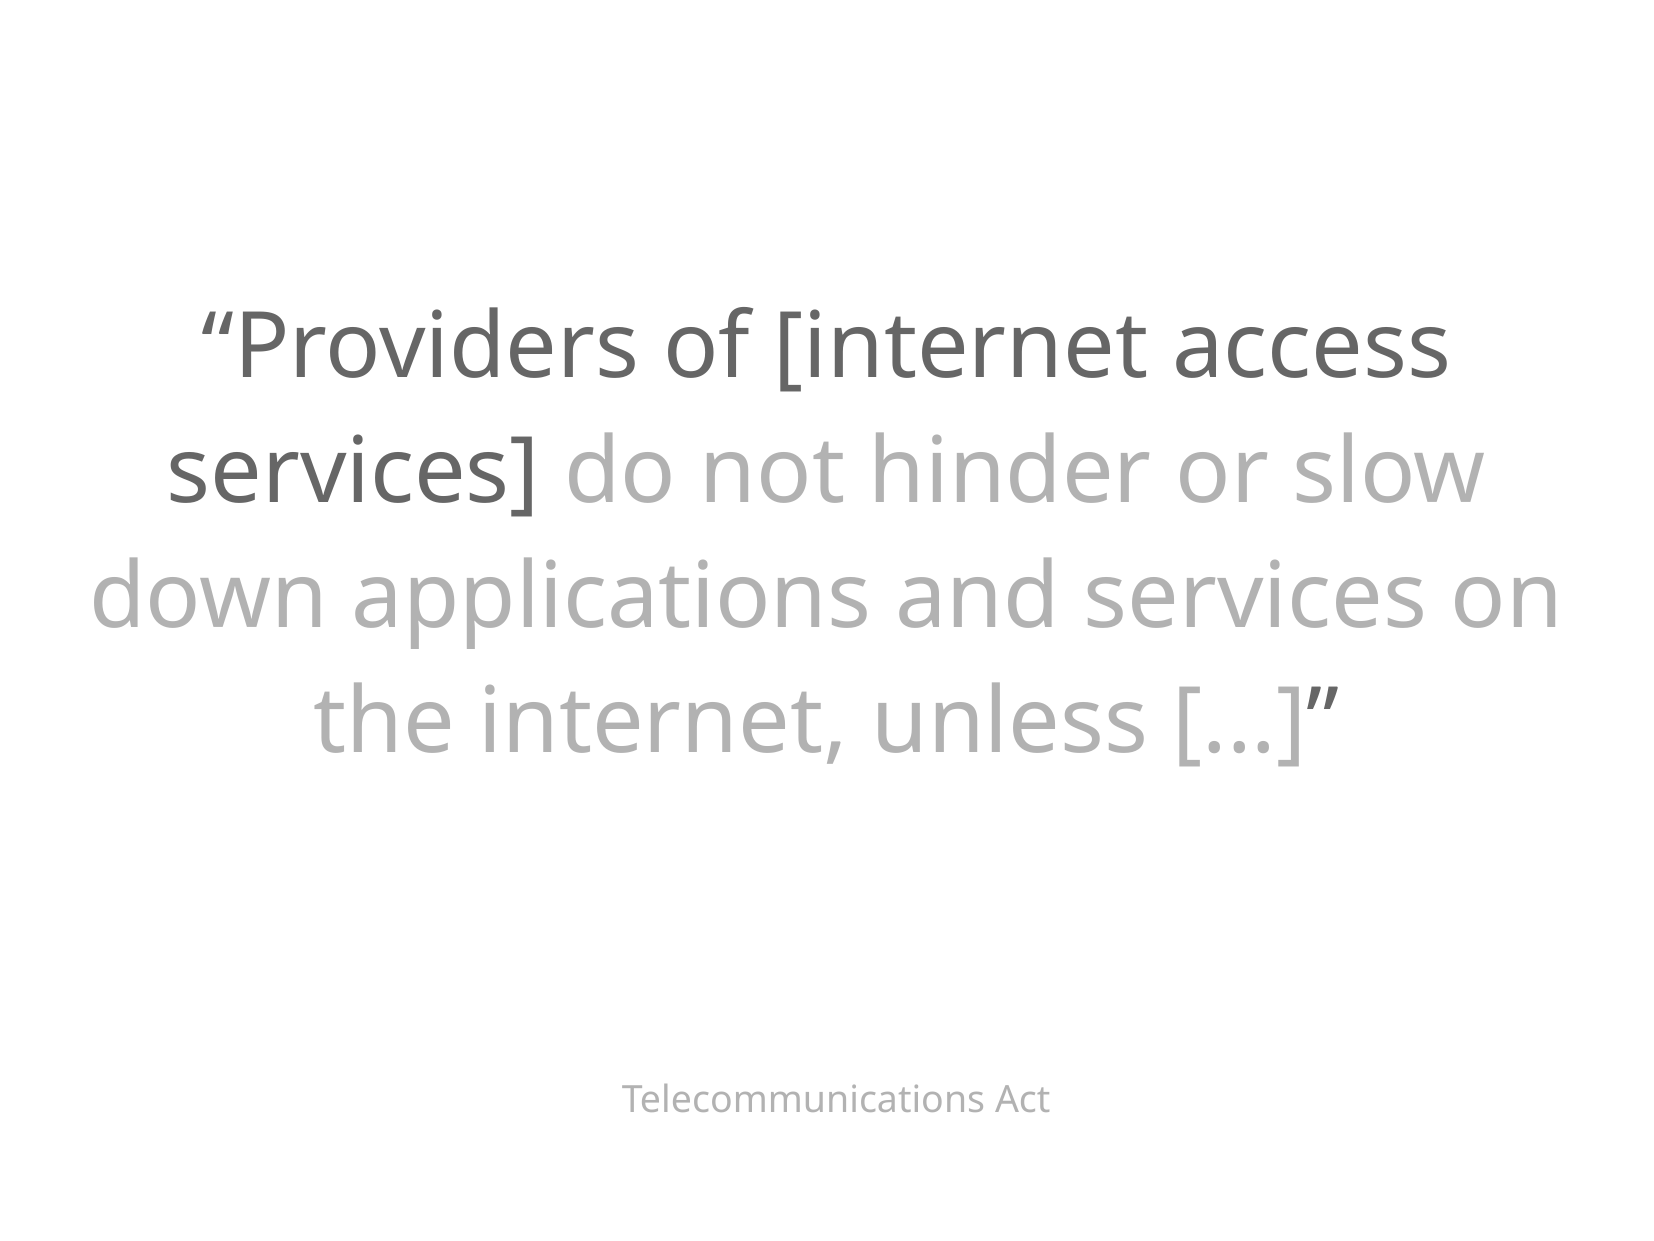

# “Providers of [internet access services] do not hinder or slow down applications and services on the internet, unless [...]”
Telecommunications Act